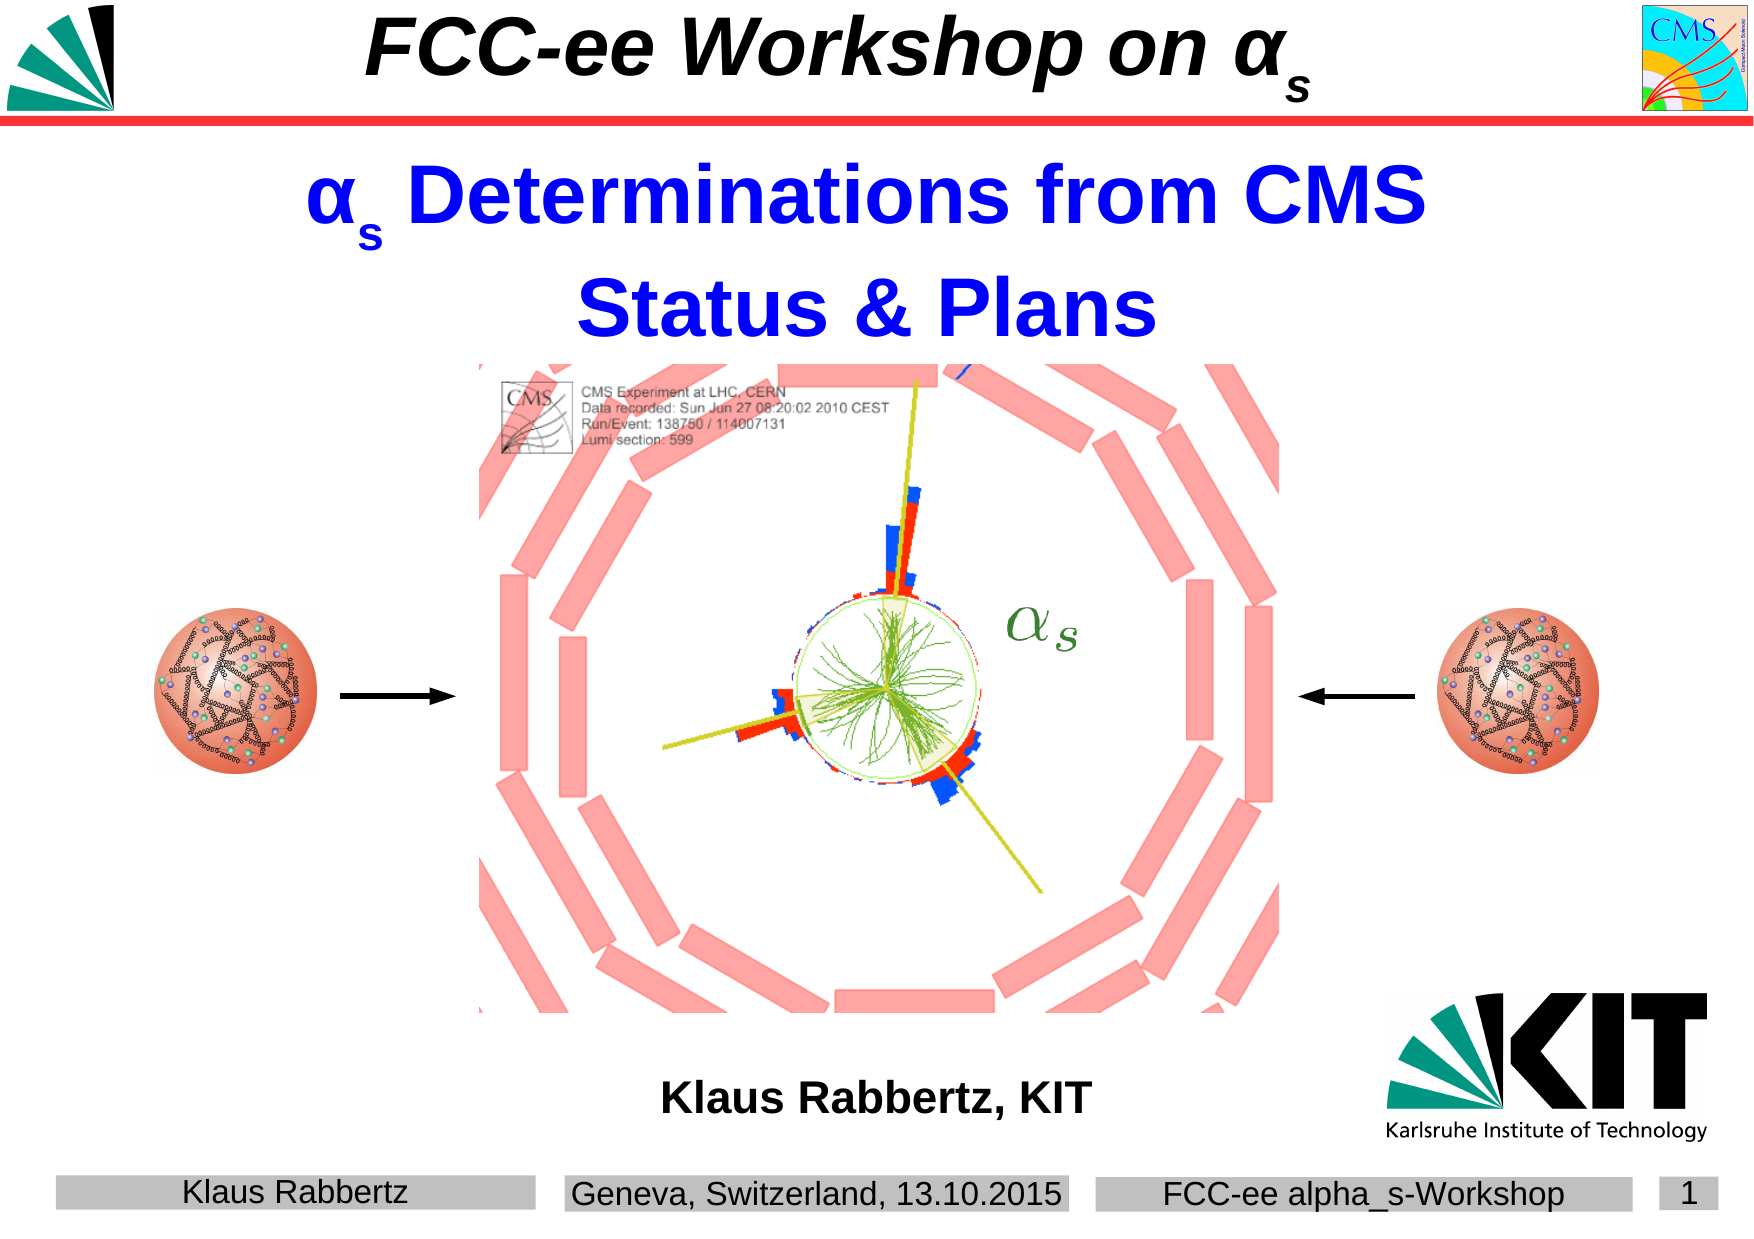

# FCC-ee Workshop on αs
αs Determinations from CMS
Status & Plans
Klaus Rabbertz, KIT